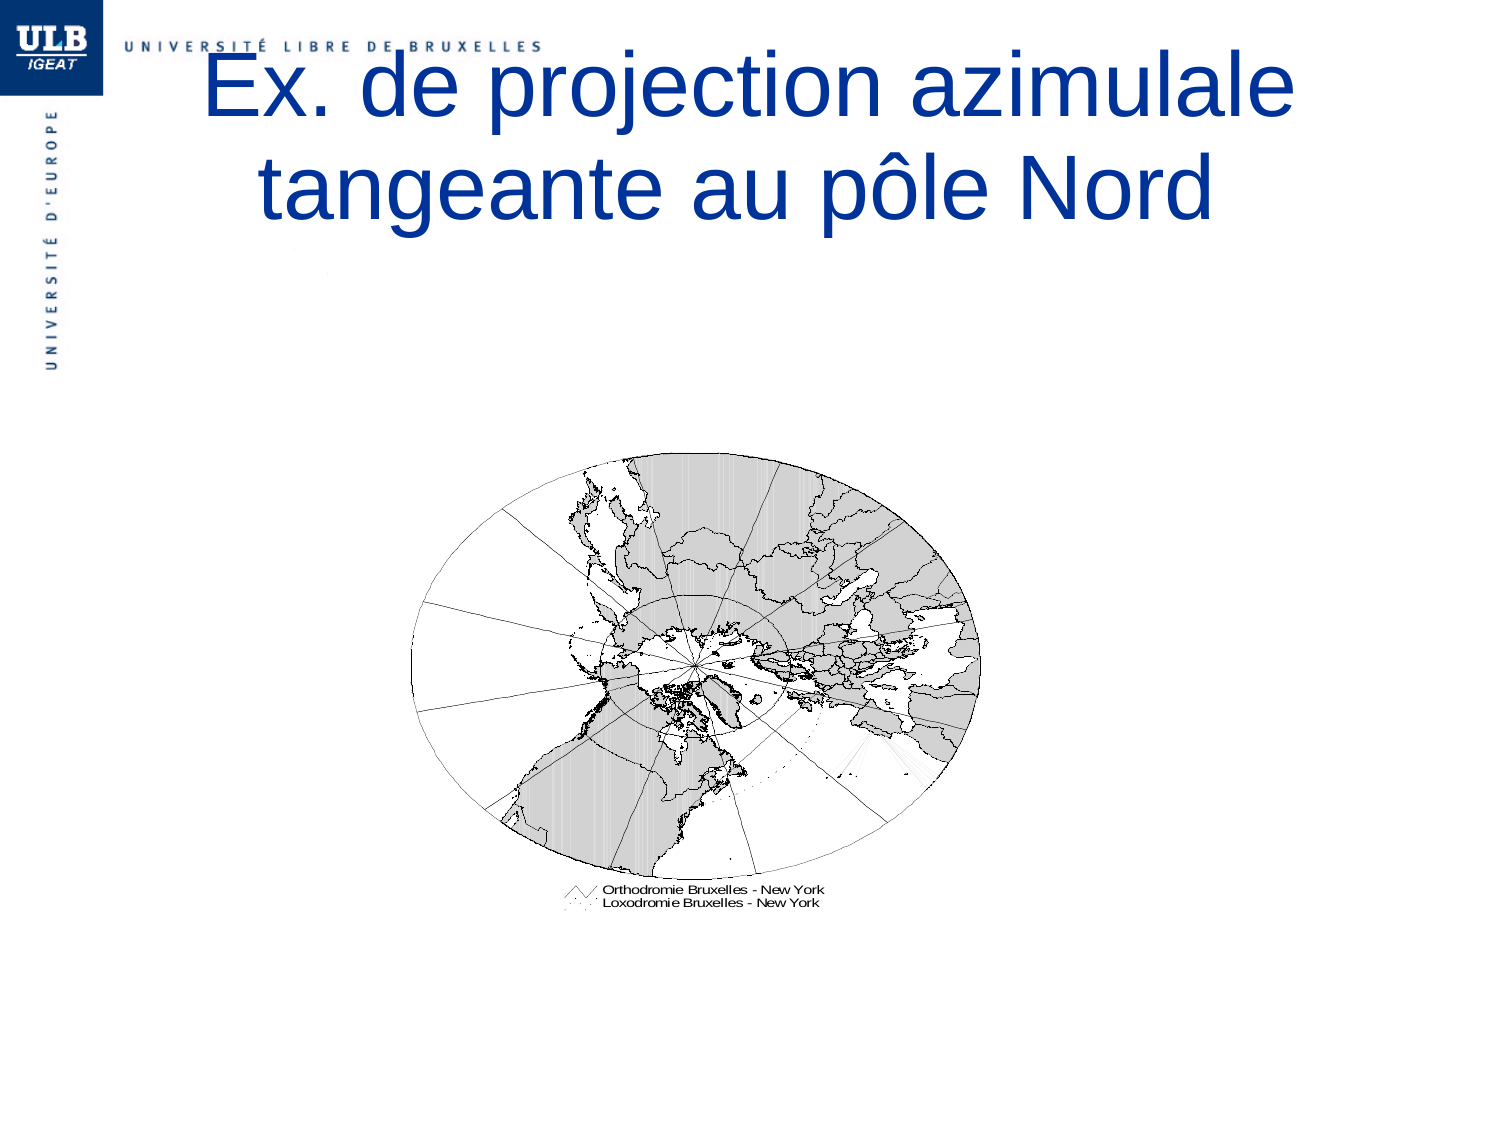

# Ex. de projection azimulale tangeante au pôle Nord